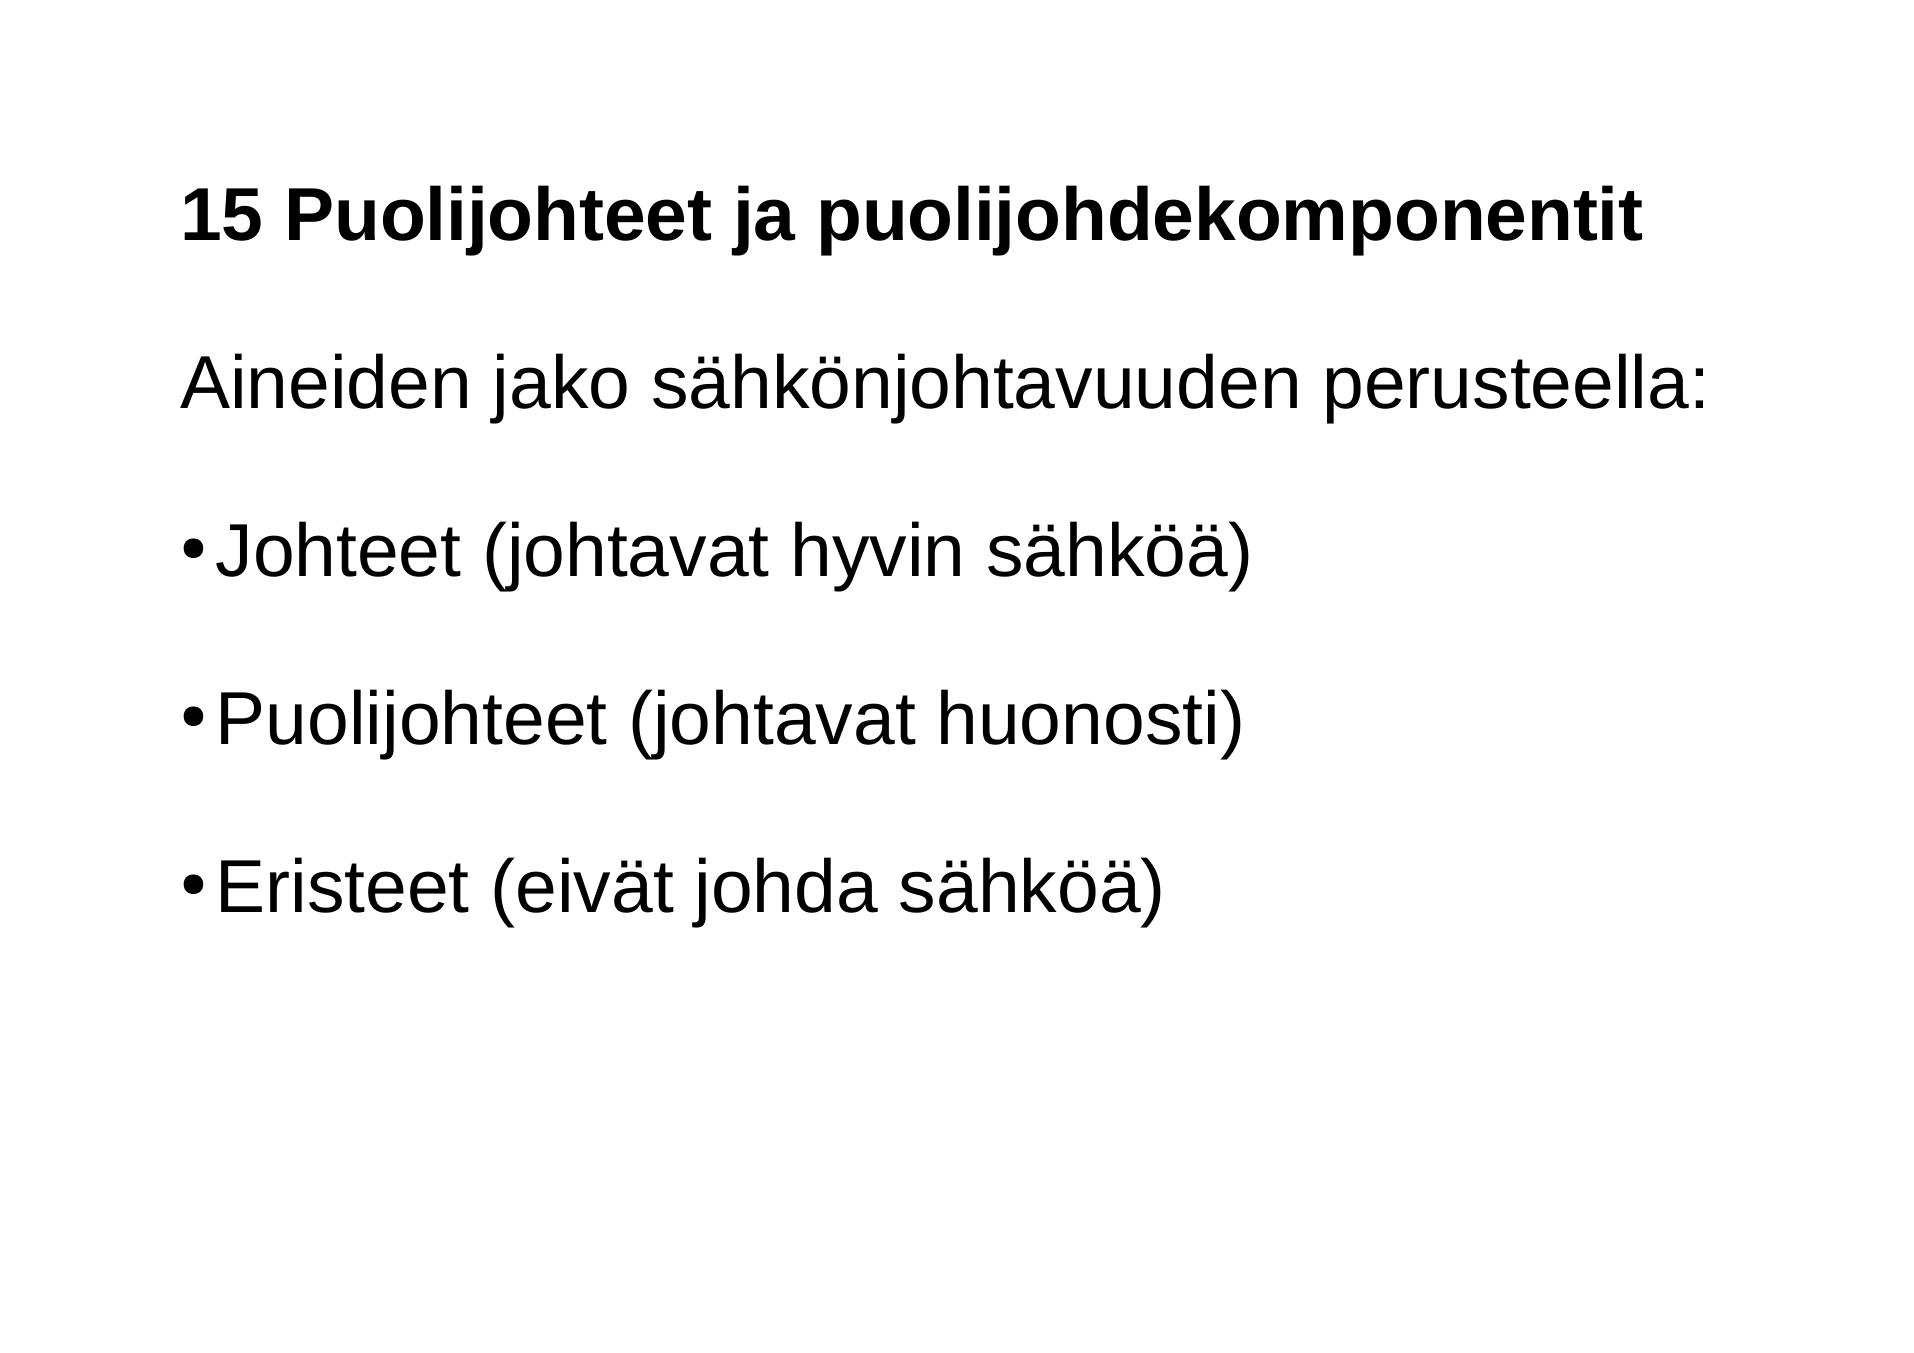

15 Puolijohteet ja puolijohdekomponentit
Aineiden jako sähkönjohtavuuden perusteella:
Johteet (johtavat hyvin sähköä)
Puolijohteet (johtavat huonosti)
Eristeet (eivät johda sähköä)